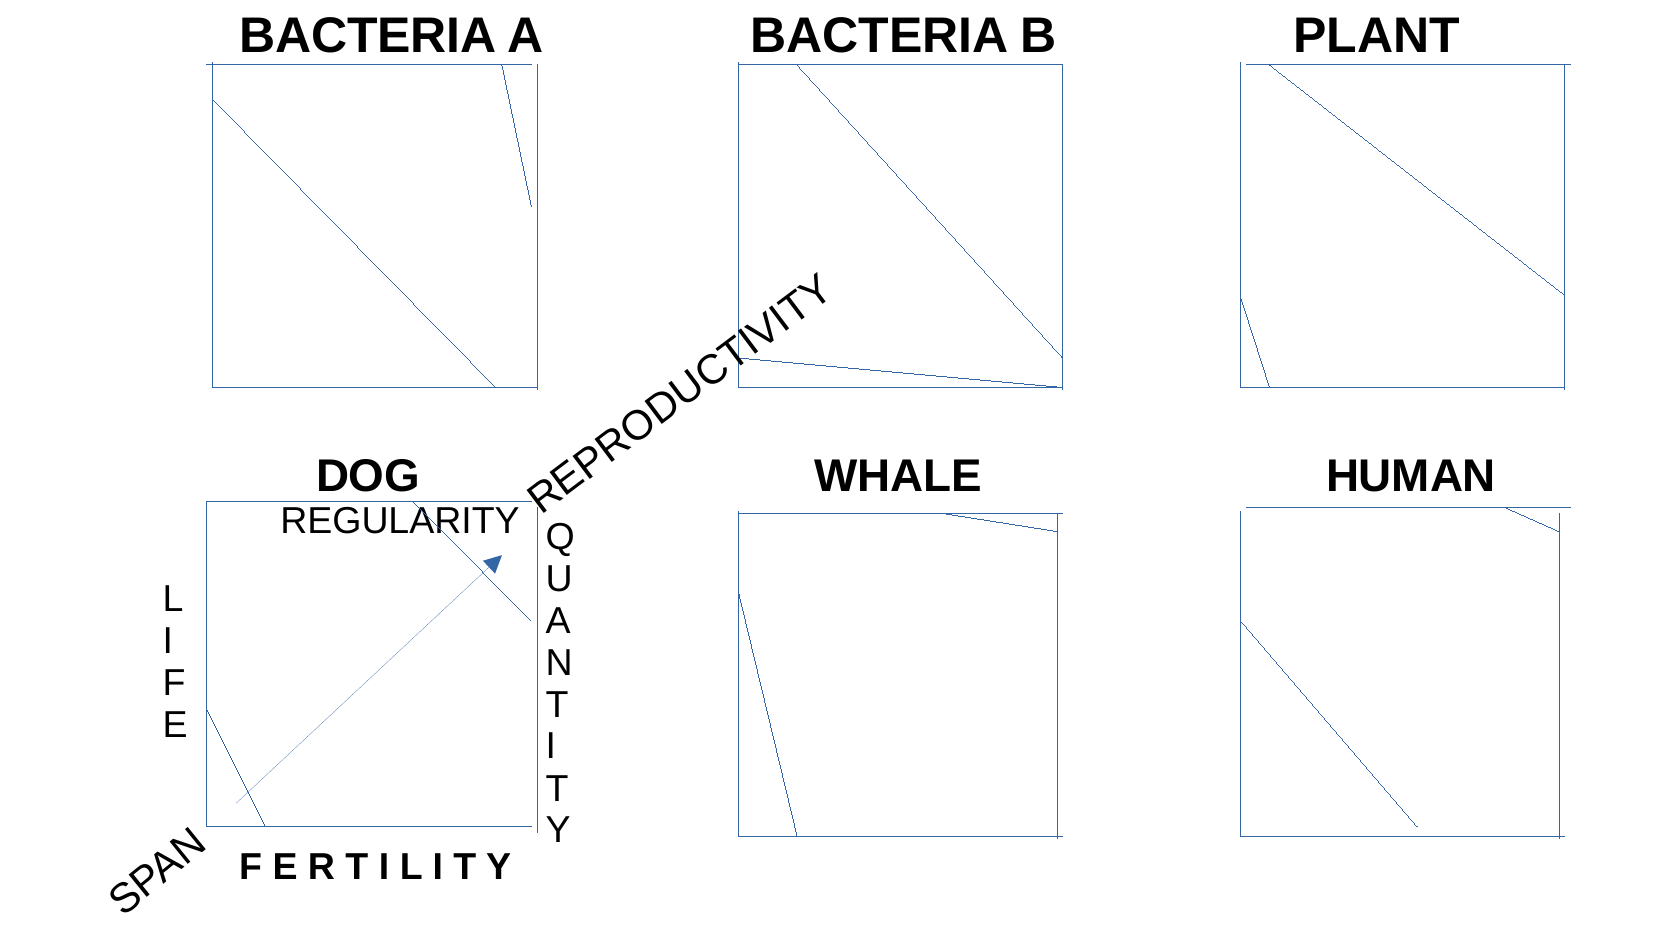

BACTERIA A BACTERIA B PLANT
REPRODUCTIVITY
DOG WHALE HUMAN
REGULARITY
Q
U
A
N
T
I
T
Y
L
I
F
E
SPAN
F E R T I L I T Y